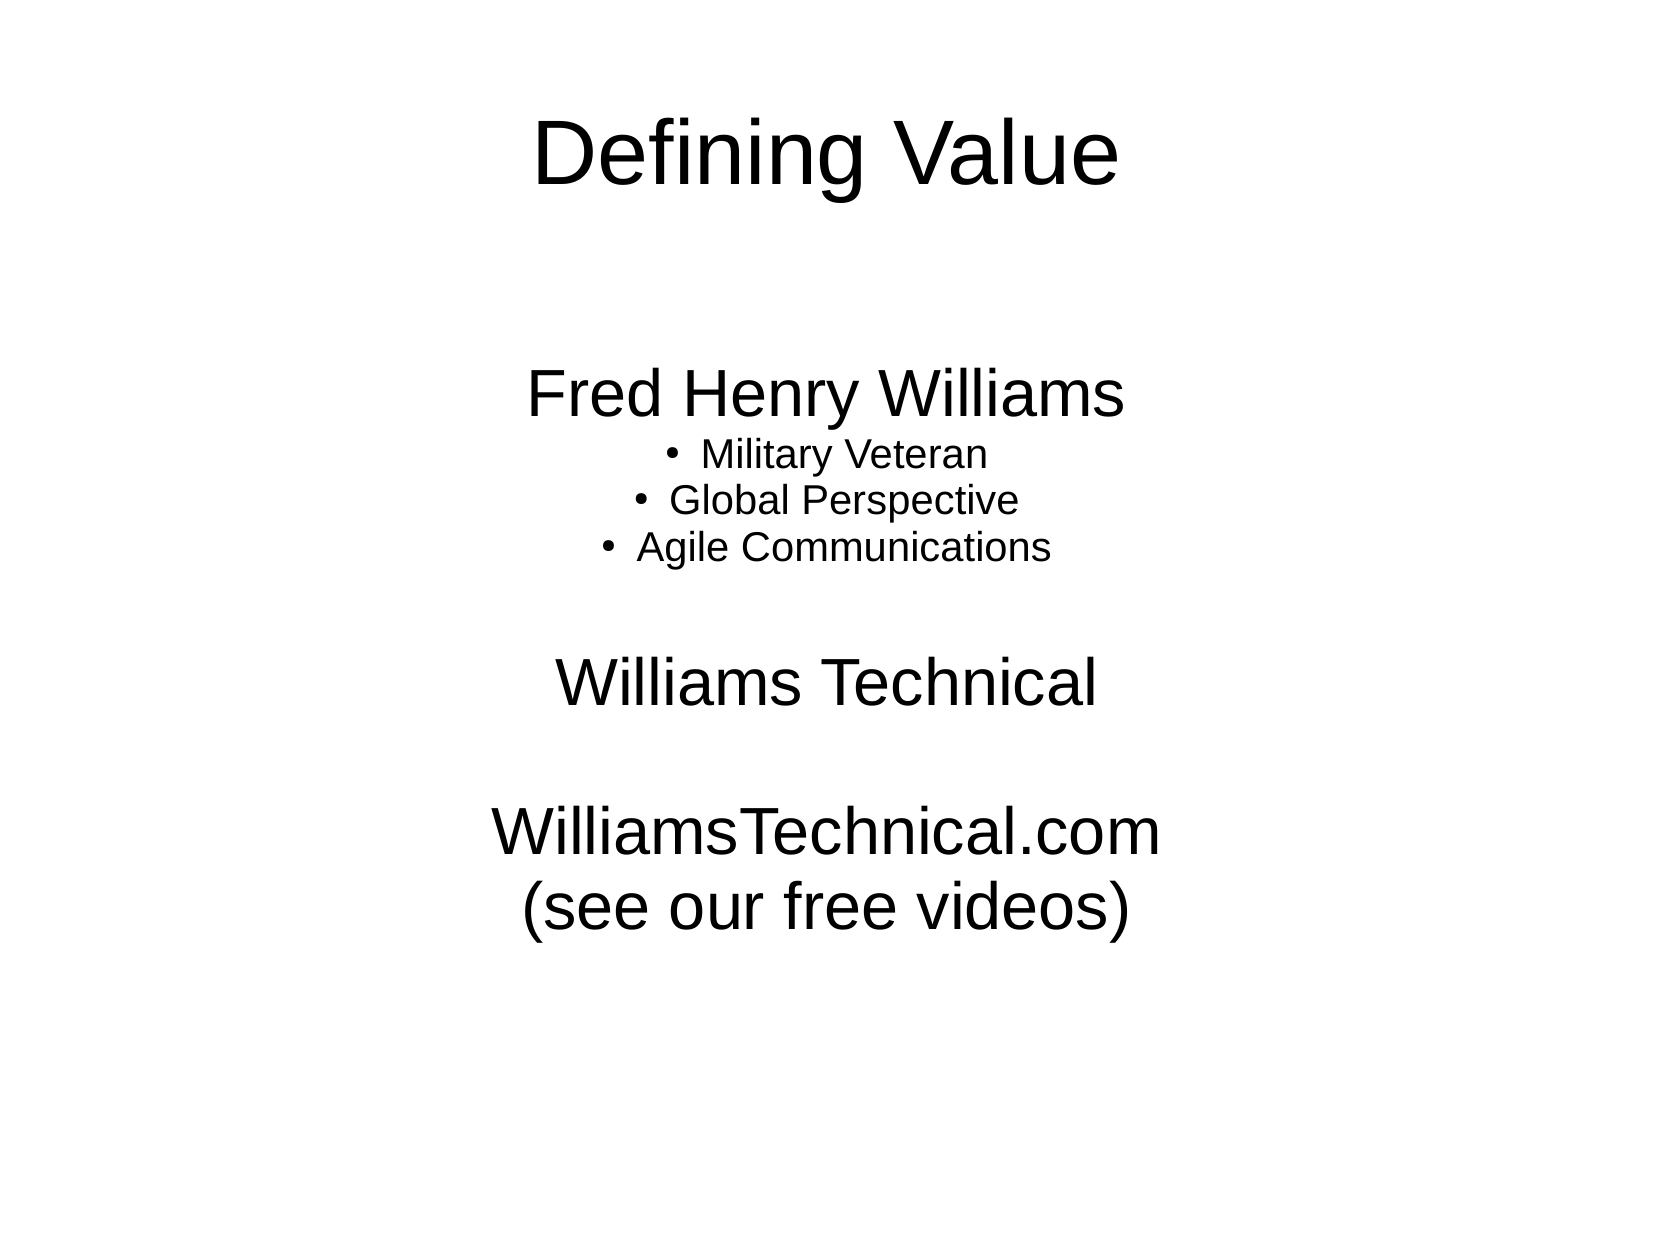

# Defining Value
Fred Henry Williams
Military Veteran
Global Perspective
Agile Communications
Williams Technical
WilliamsTechnical.com
(see our free videos)